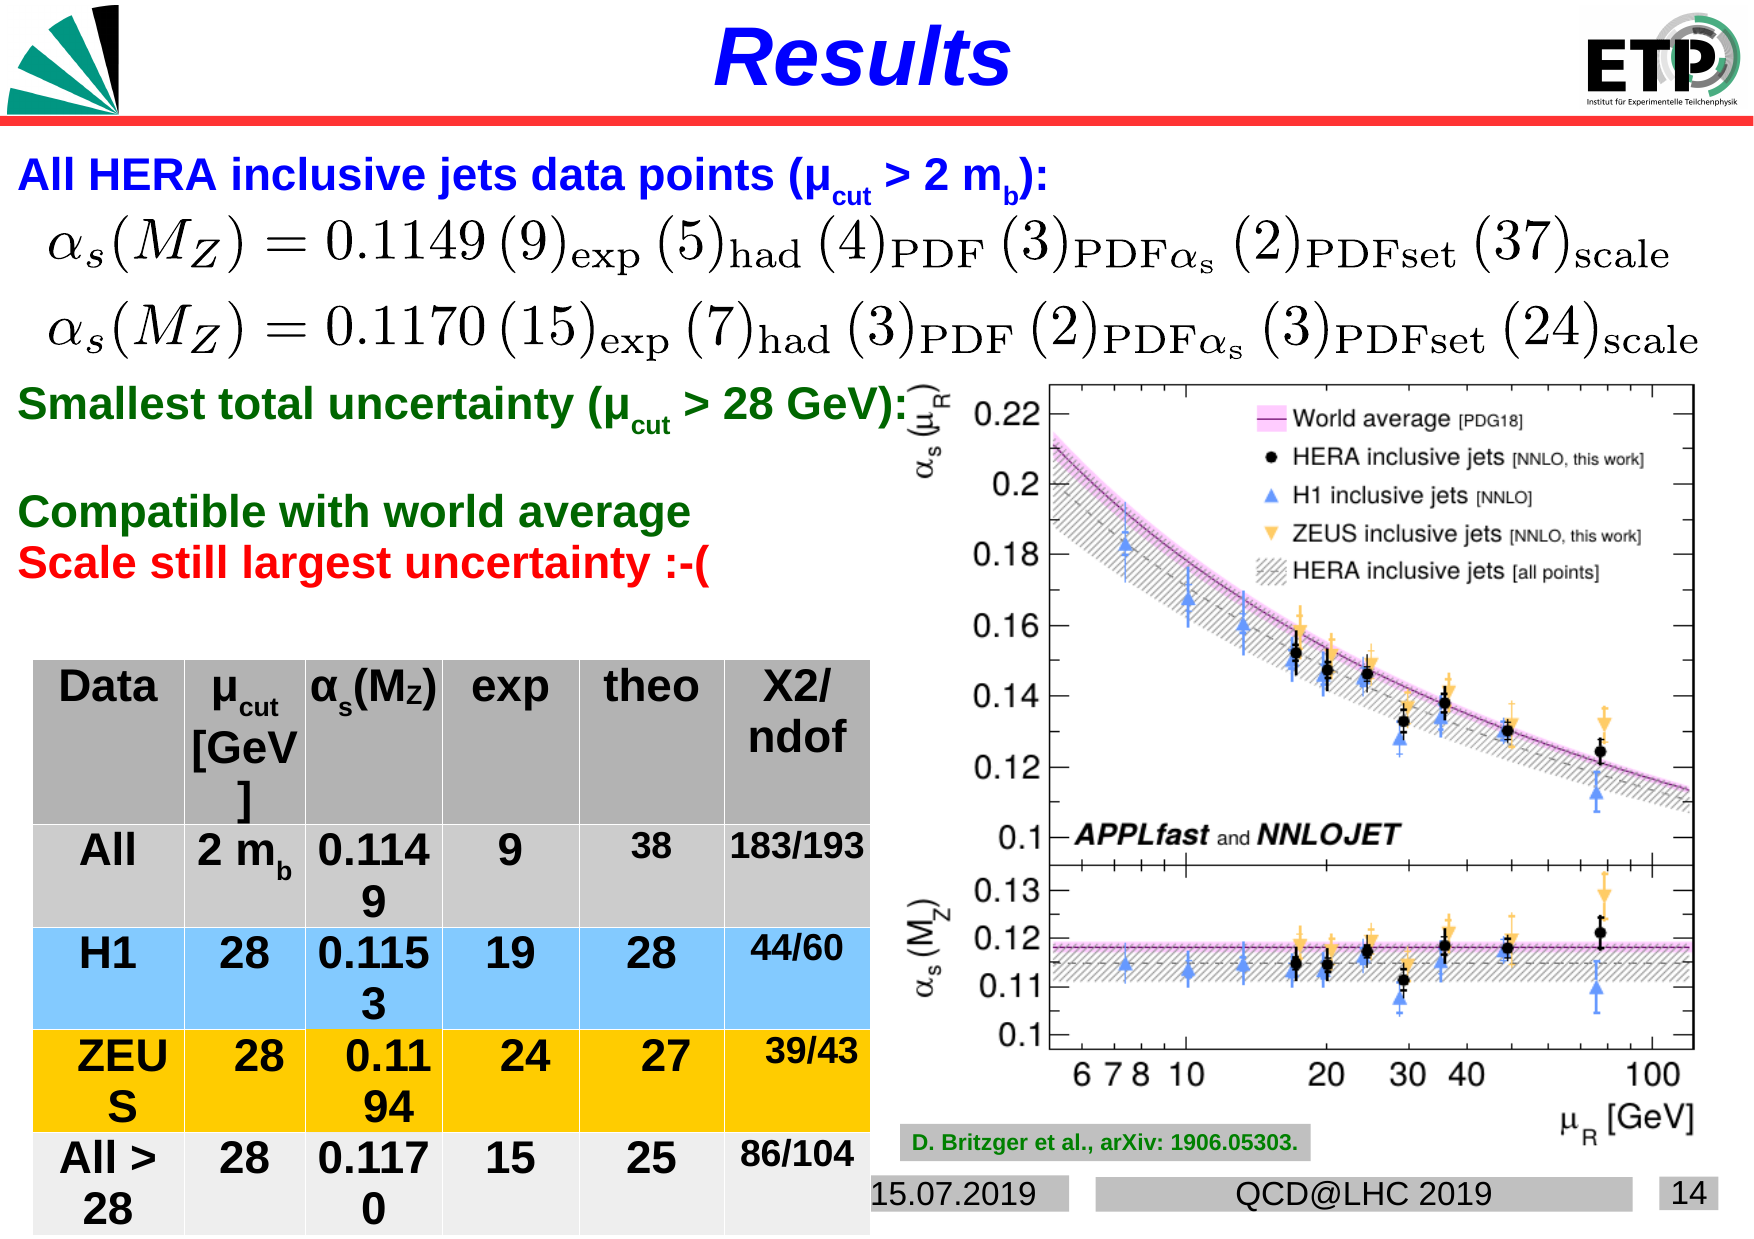

# Results
All HERA inclusive jets data points (μcut > 2 mb):
Smallest total uncertainty (μcut > 28 GeV):
Compatible with world average
Scale still largest uncertainty :-(
| Data | μcut [GeV] | αs(MZ) | exp | theo | Χ2/ndof |
| --- | --- | --- | --- | --- | --- |
| All | 2 mb | 0.1149 | 9 | 38 | 183/193 |
| H1 | 28 | 0.1153 | 19 | 28 | 44/60 |
| ZEUS | 28 | 0.1194 | 24 | 27 | 39/43 |
| All > 28 | 28 | 0.1170 | 15 | 25 | 86/104 |
D. Britzger et al., arXiv: 1906.05303.